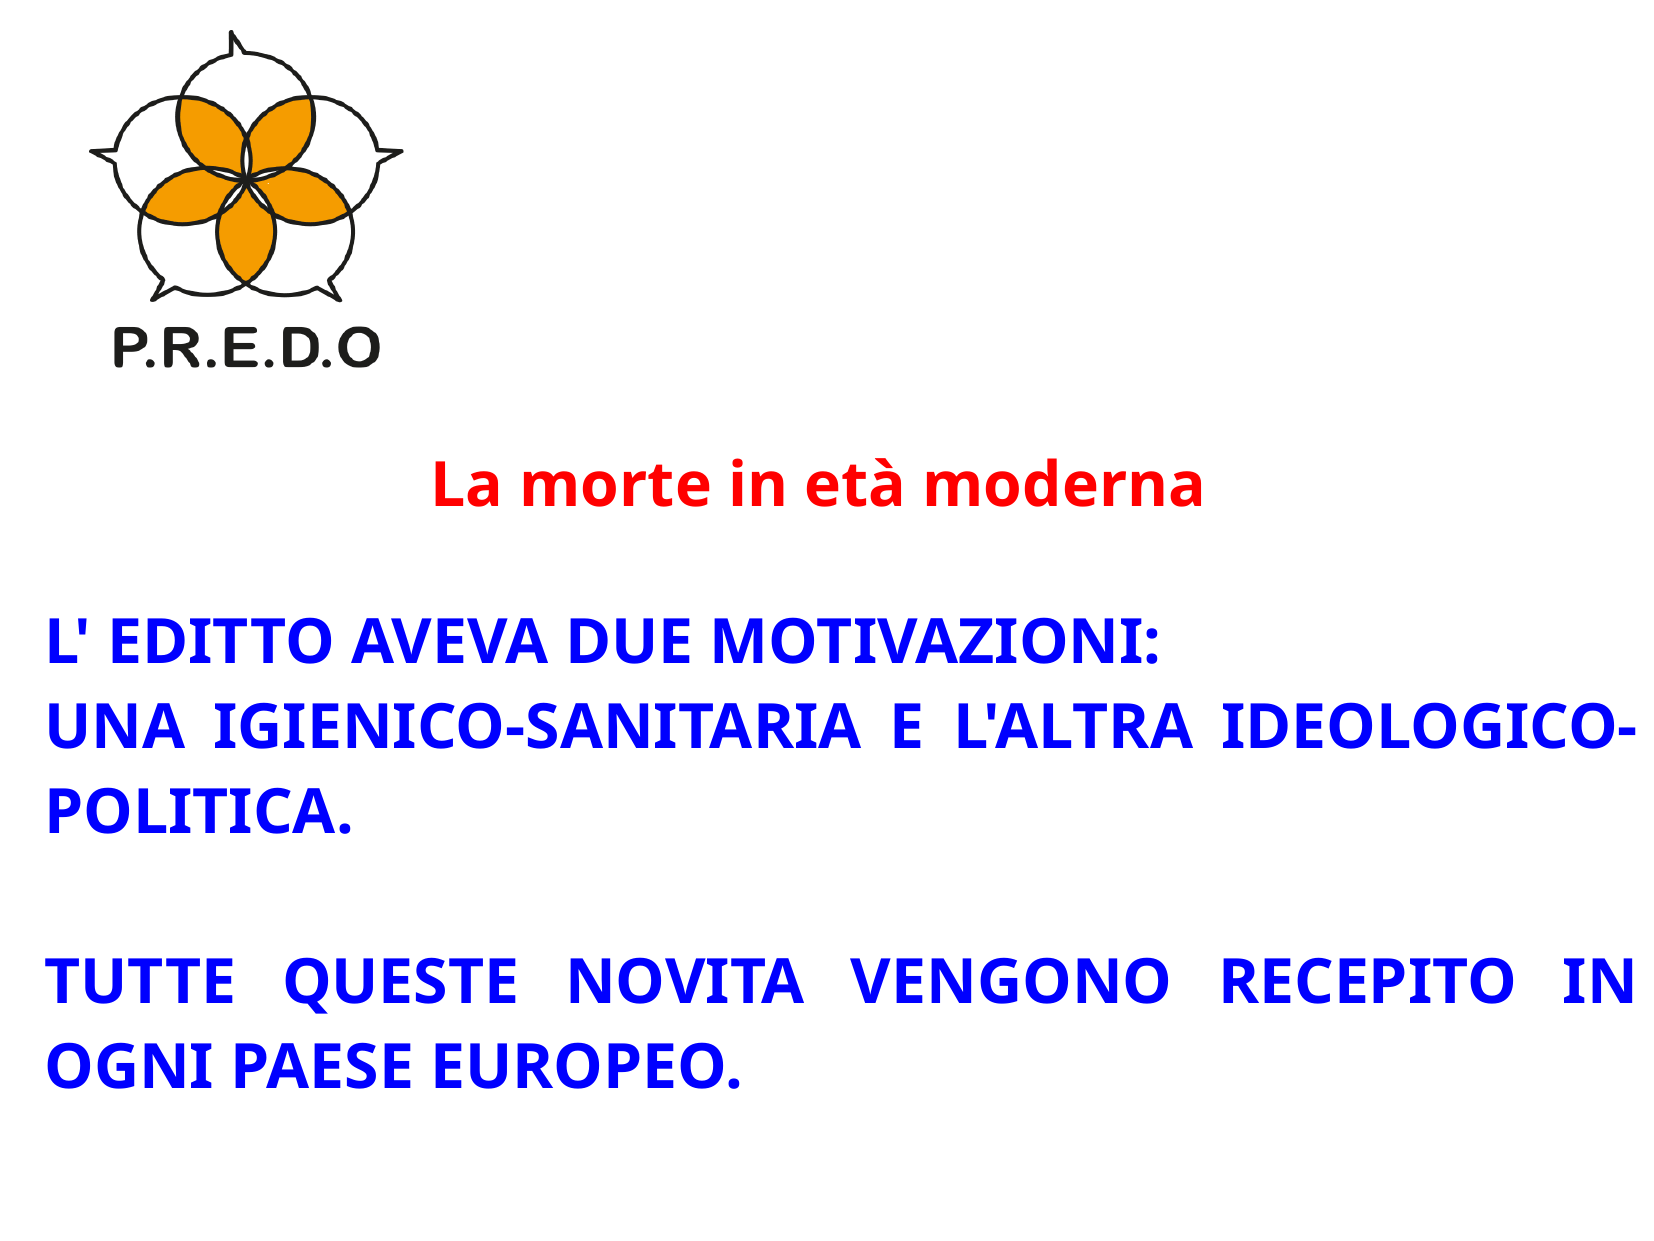

La morte in età moderna
L' EDITTO AVEVA DUE MOTIVAZIONI:
UNA IGIENICO-SANITARIA E L'ALTRA IDEOLOGICO-POLITICA.
TUTTE QUESTE NOVITA VENGONO RECEPITO IN OGNI PAESE EUROPEO.